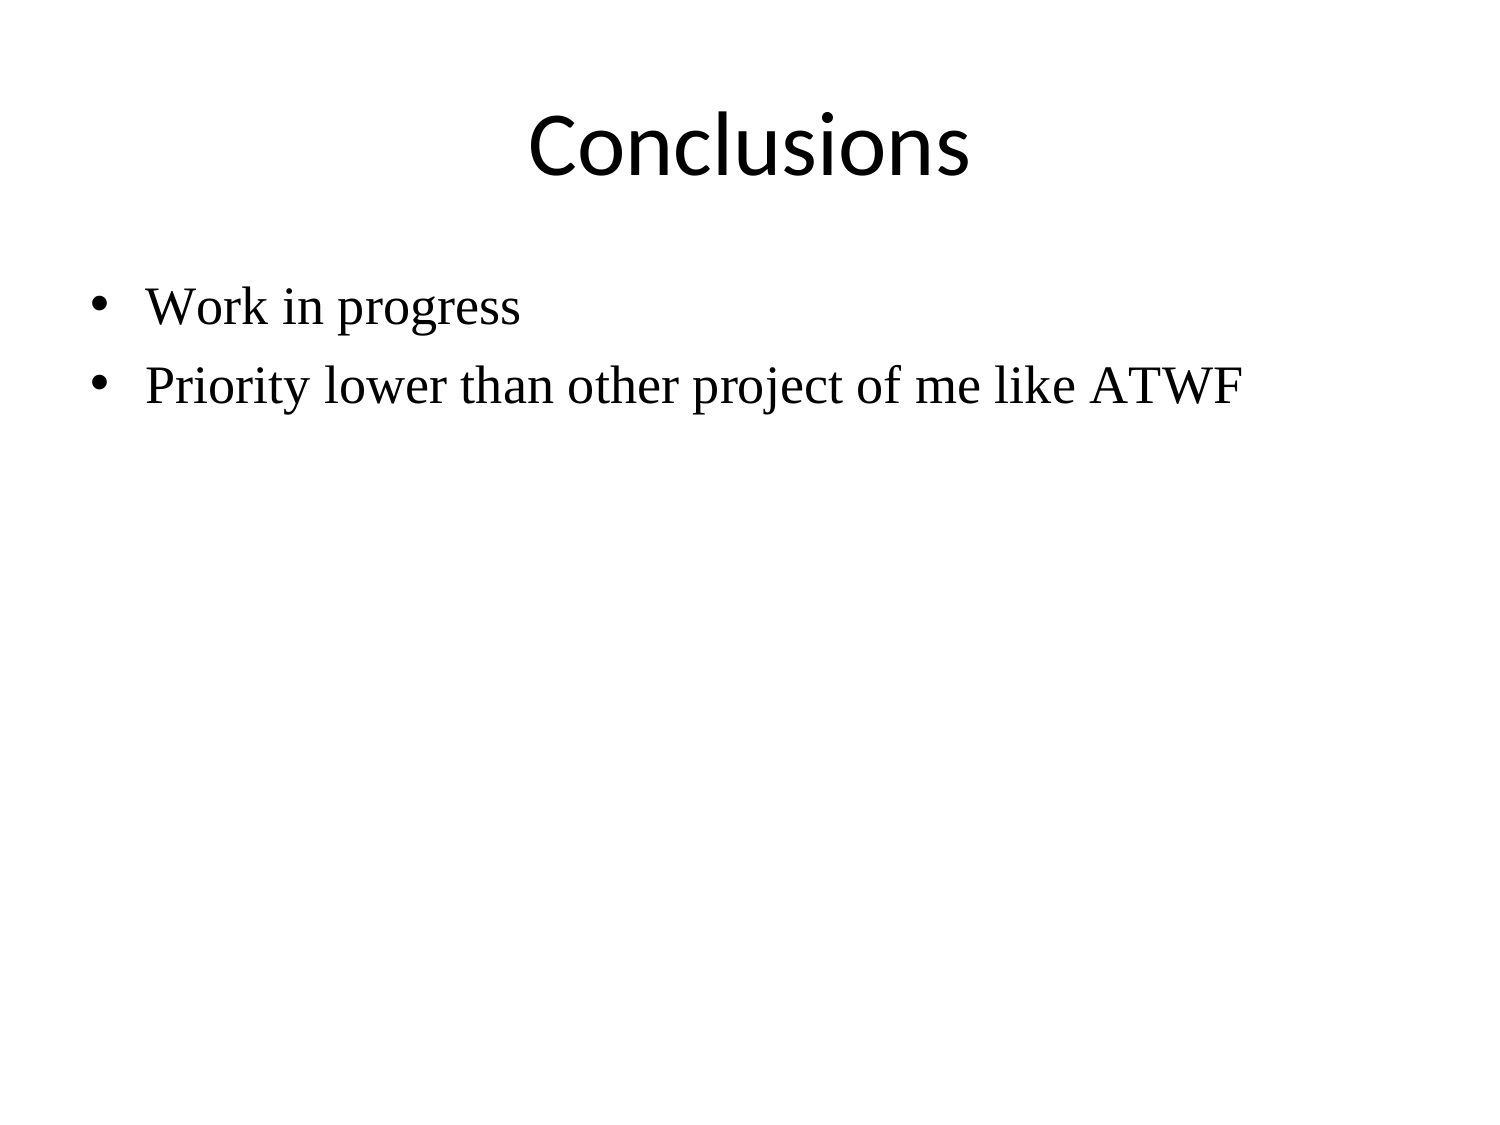

Conclusions
Work in progress
Priority lower than other project of me like ATWF